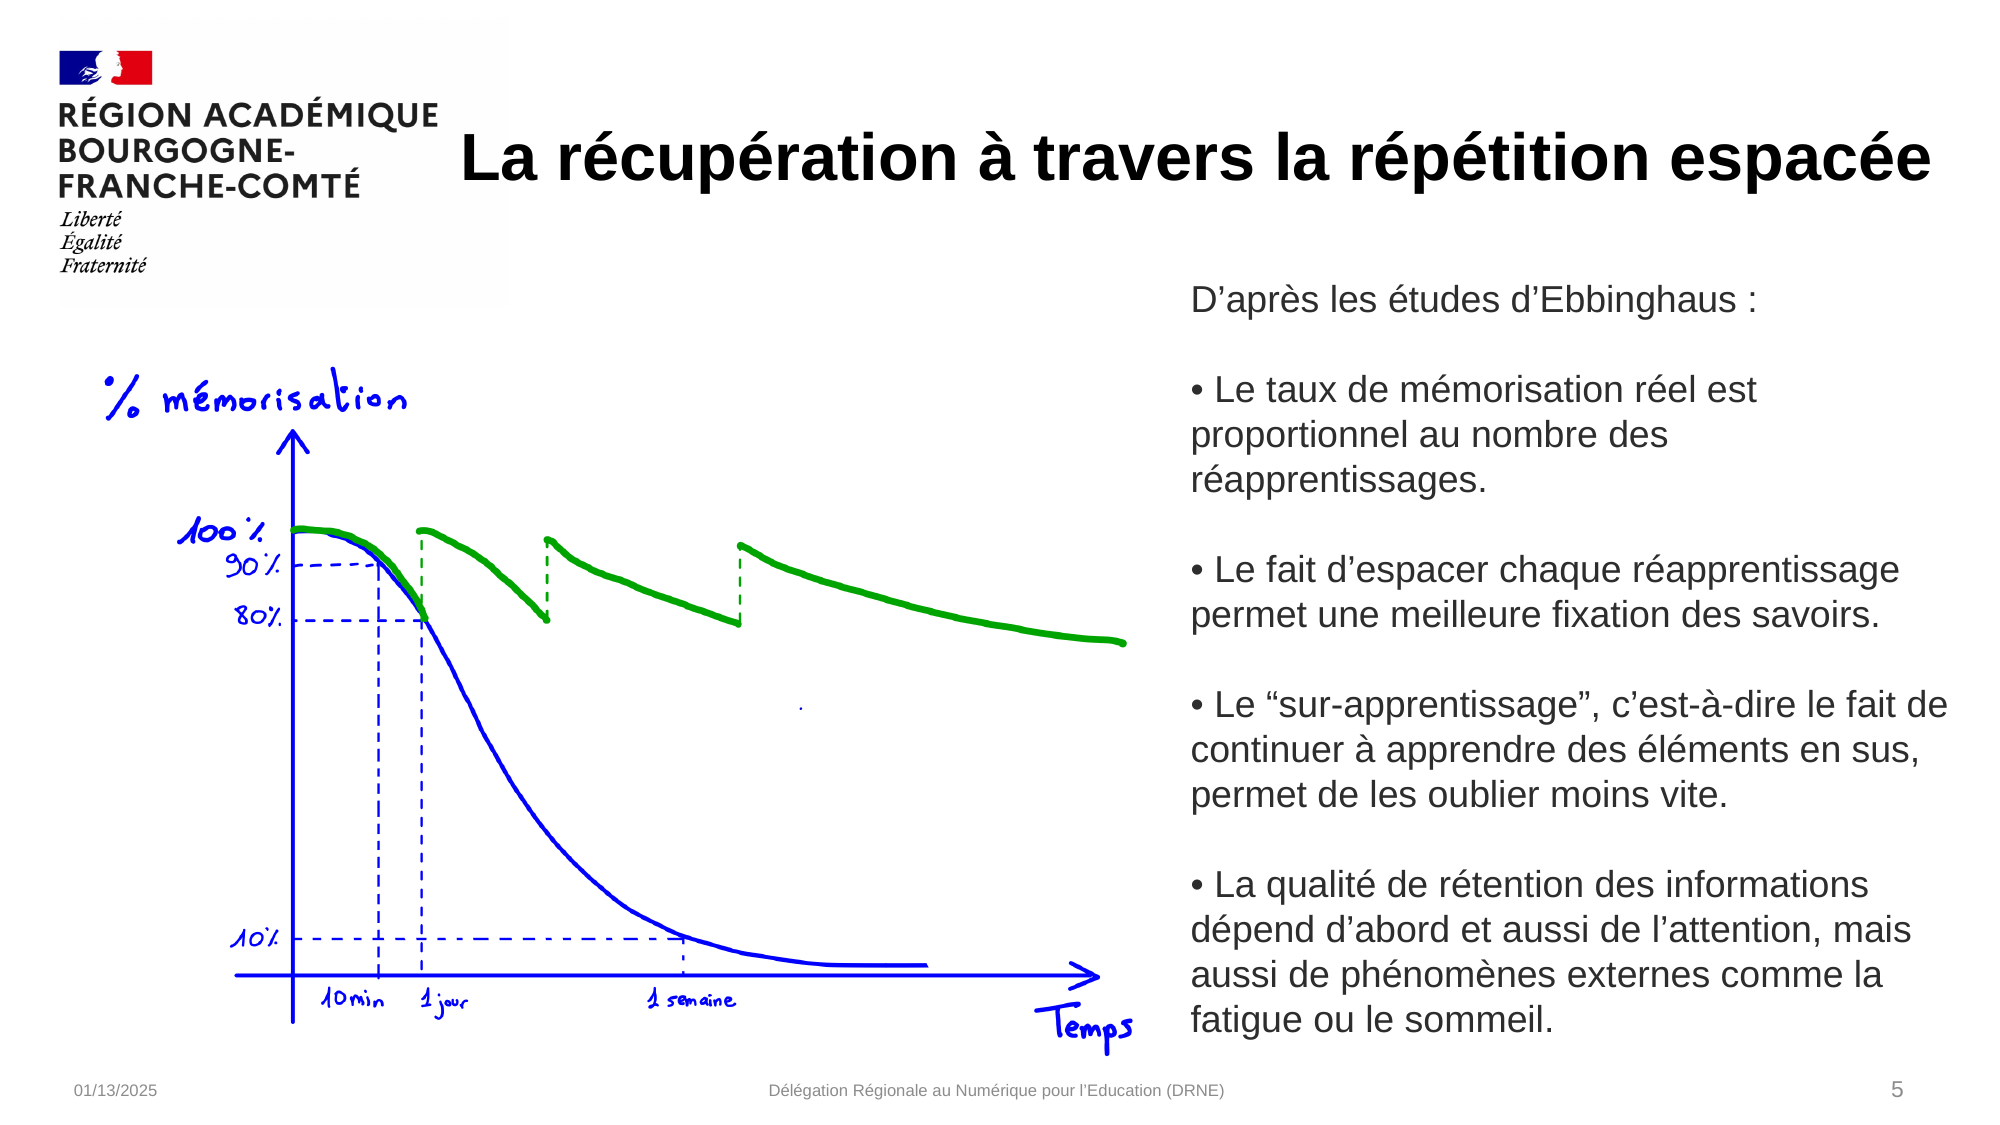

La récupération à travers la répétition espacée
D’après les études d’Ebbinghaus :
• Le taux de mémorisation réel est
proportionnel au nombre des
réapprentissages.
• Le fait d’espacer chaque réapprentissage
permet une meilleure fixation des savoirs.
• Le “sur-apprentissage”, c’est-à-dire le fait de
continuer à apprendre des éléments en sus,
permet de les oublier moins vite.
• La qualité de rétention des informations
dépend d’abord et aussi de l’attention, mais
aussi de phénomènes externes comme la
fatigue ou le sommeil.
5
01/13/2025
Délégation Régionale au Numérique pour l’Education (DRNE)